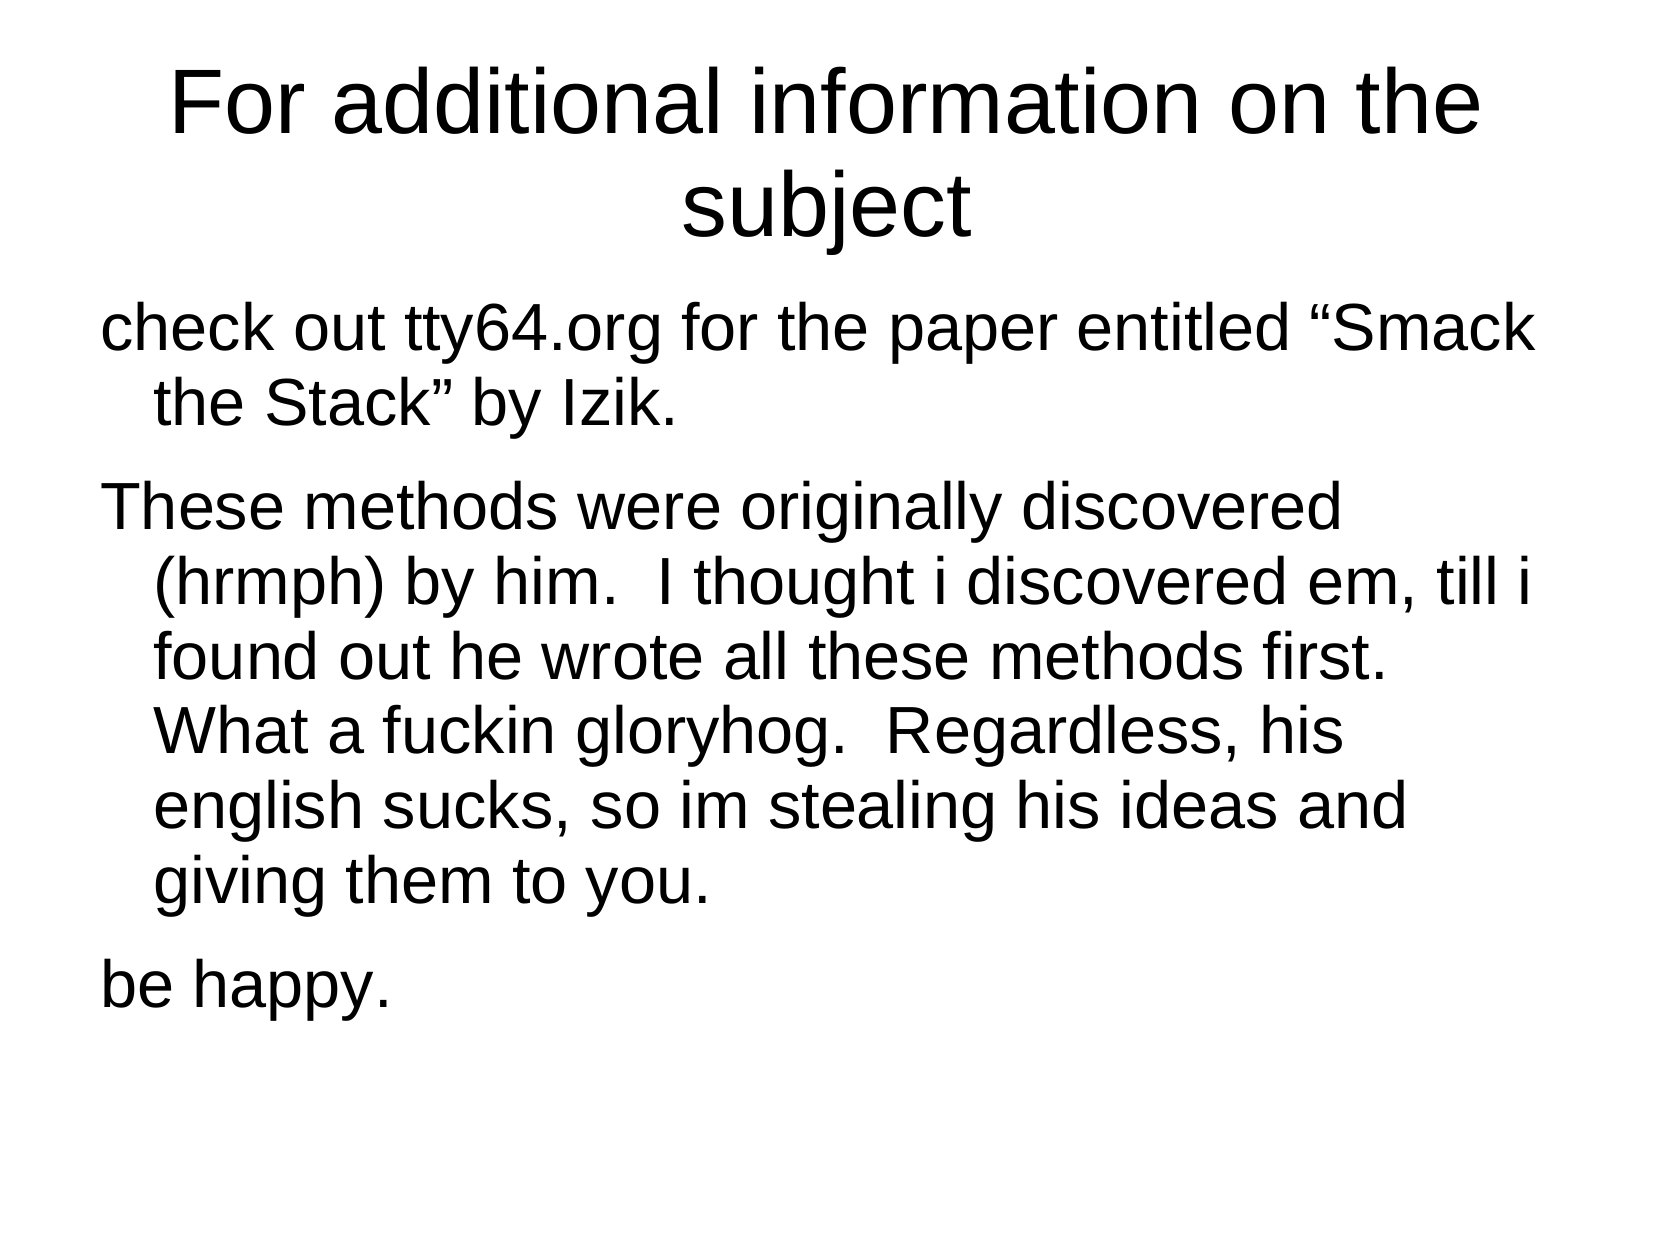

# For additional information on the subject
check out tty64.org for the paper entitled “Smack the Stack” by Izik.
These methods were originally discovered (hrmph) by him. I thought i discovered em, till i found out he wrote all these methods first. What a fuckin gloryhog. Regardless, his english sucks, so im stealing his ideas and giving them to you.
be happy.